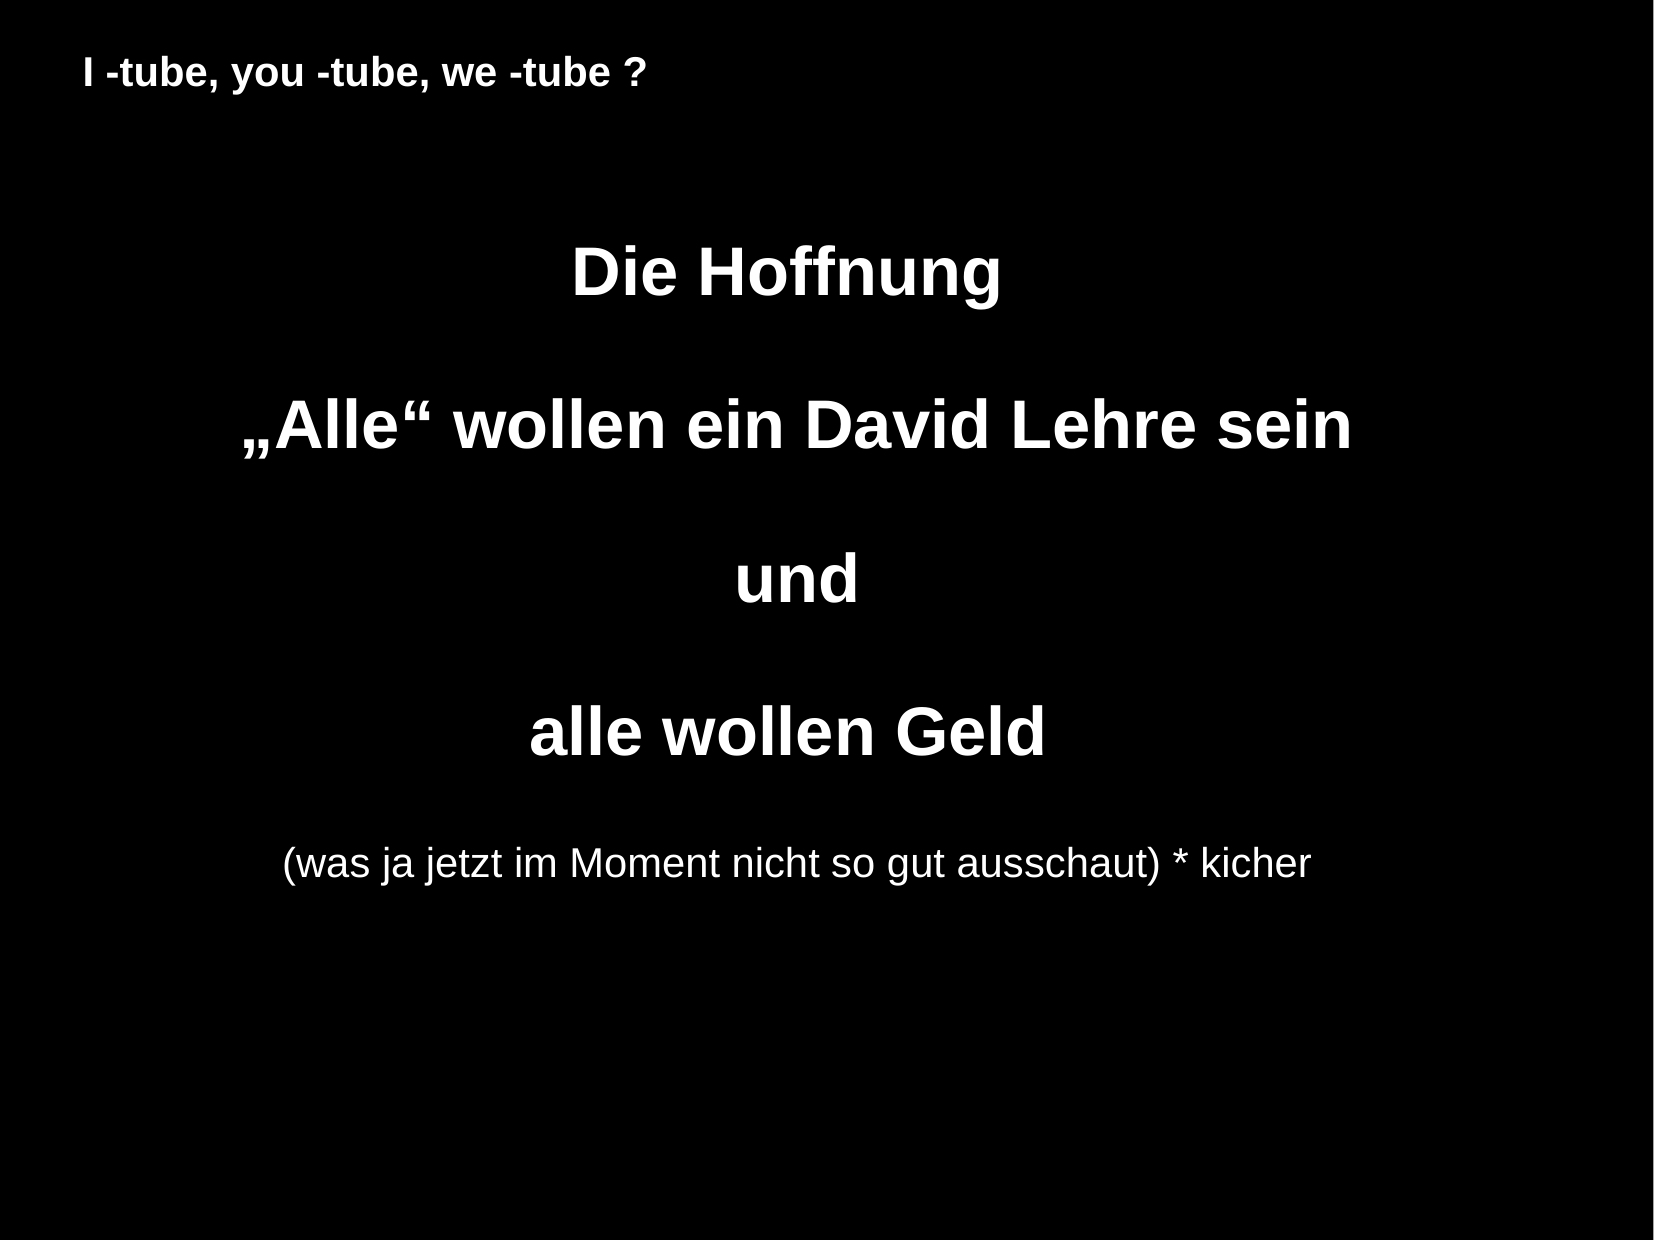

# I -tube, you -tube, we -tube ?
Die Hoffnung
„Alle“ wollen ein David Lehre sein
und
alle wollen Geld
(was ja jetzt im Moment nicht so gut ausschaut) * kicher